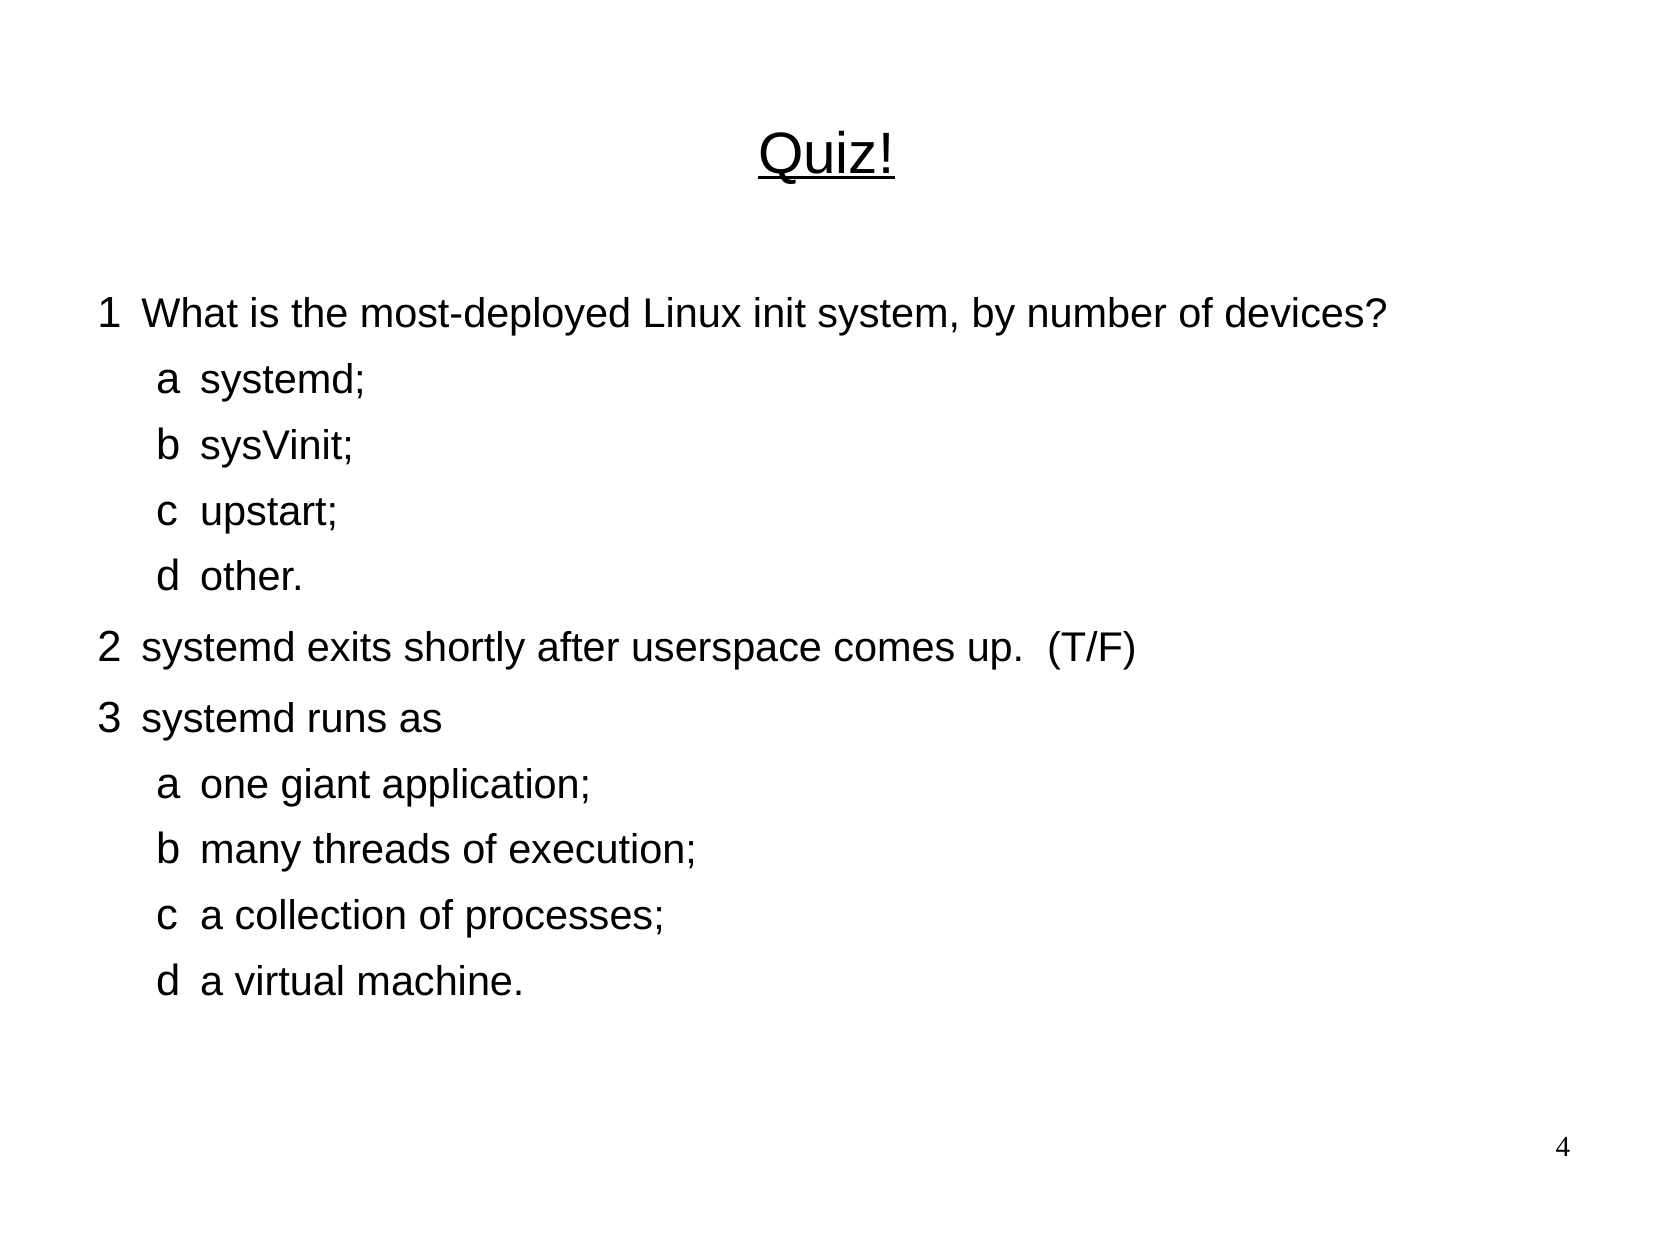

# Quiz!
What is the most-deployed Linux init system, by number of devices?
systemd;
sysVinit;
upstart;
other.
systemd exits shortly after userspace comes up. (T/F)
systemd runs as
one giant application;
many threads of execution;
a collection of processes;
a virtual machine.
4